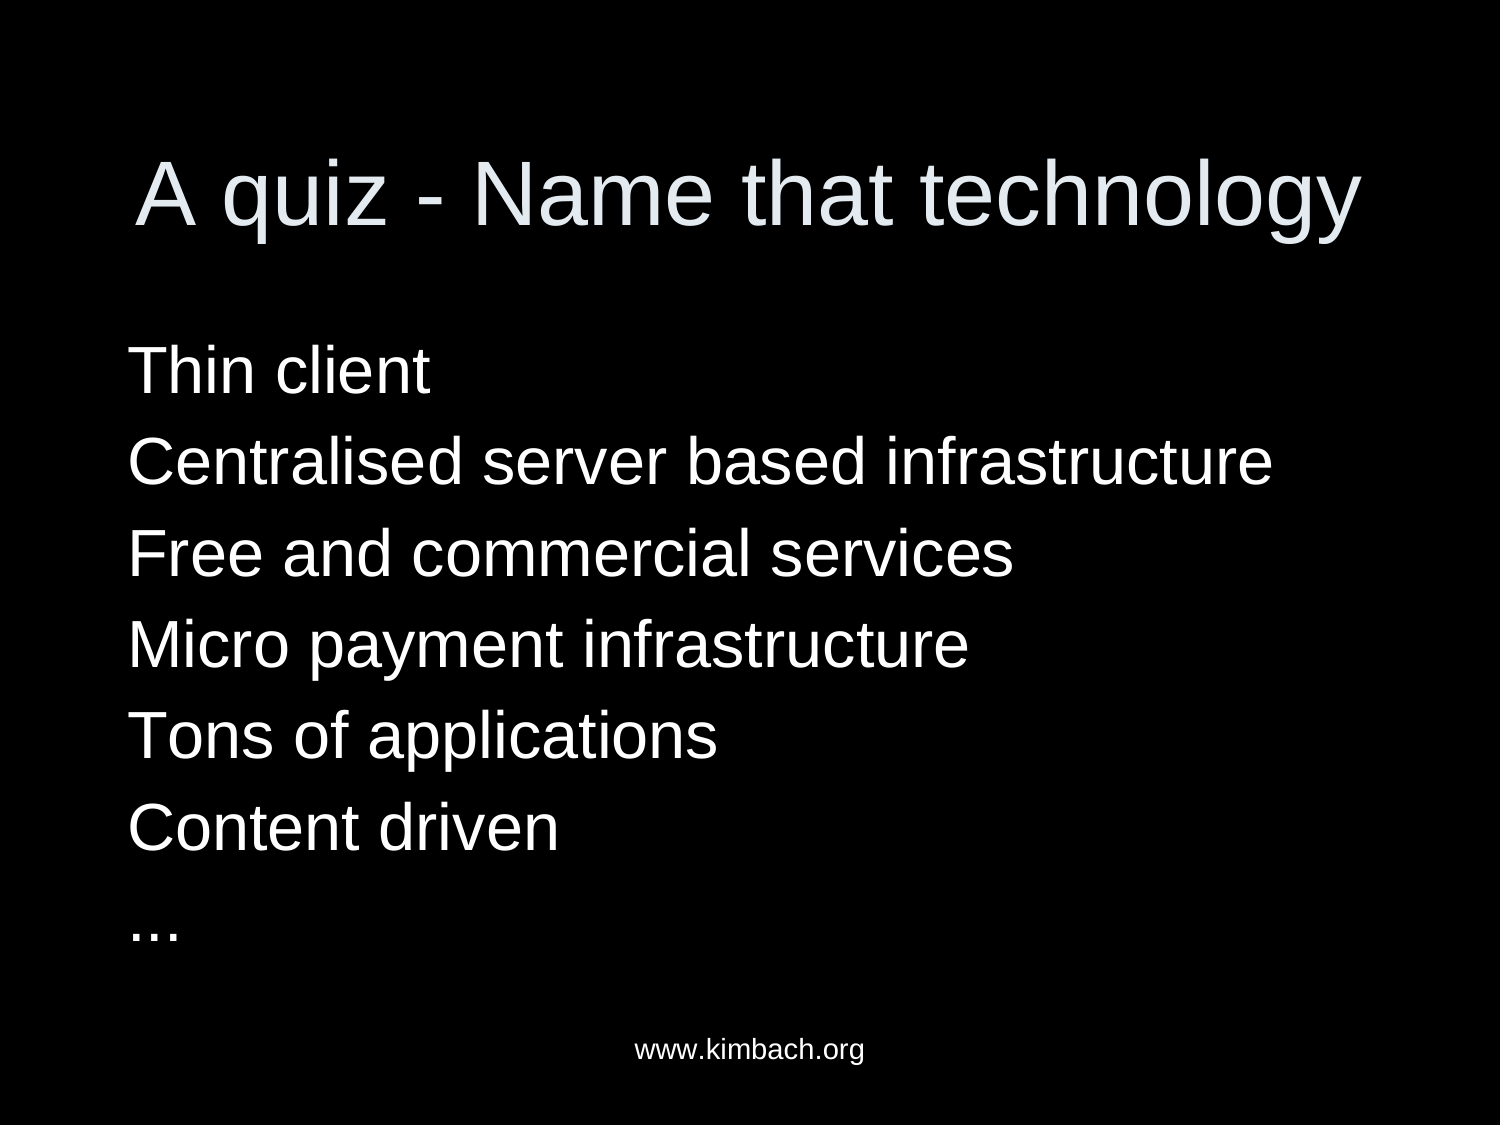

# A quiz - Name that technology
Thin client
Centralised server based infrastructure
Free and commercial services
Micro payment infrastructure
Tons of applications
Content driven
...
www.kimbach.org